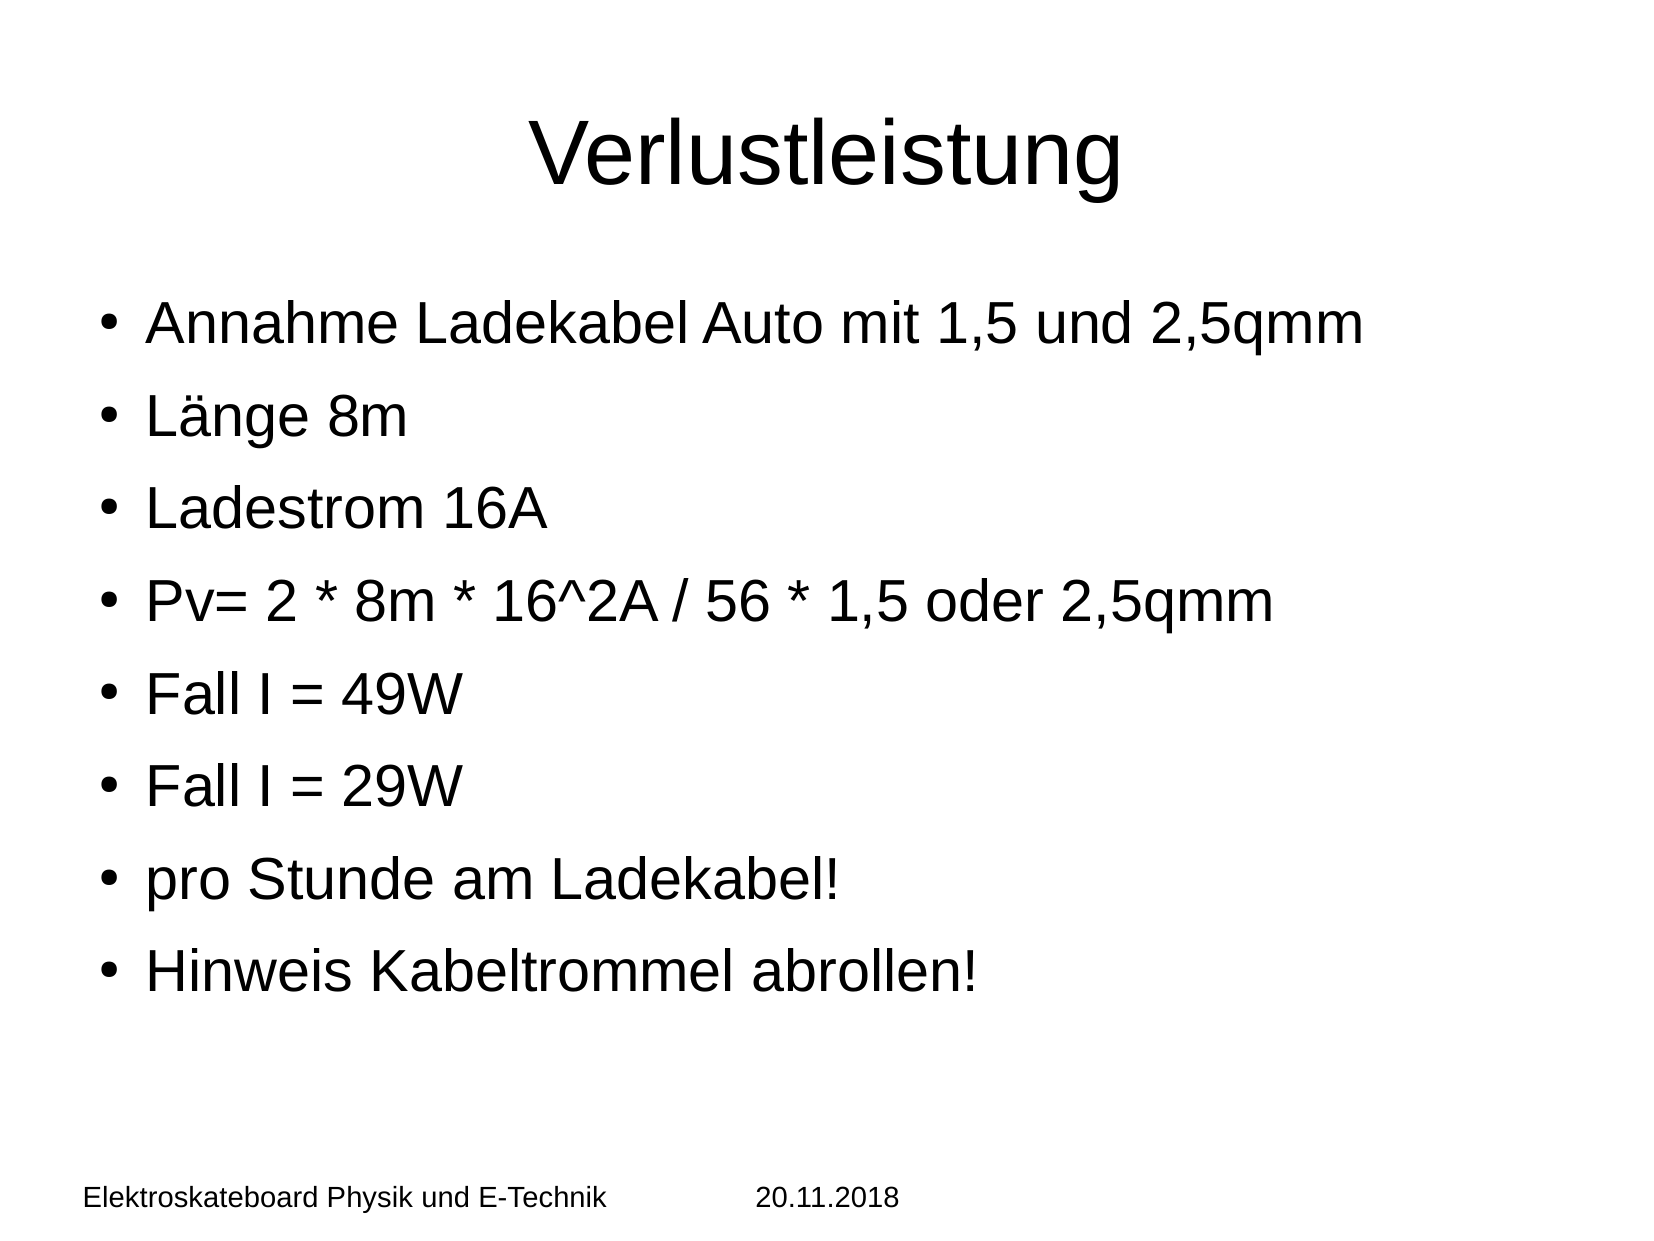

# Verlustleistung
Annahme Ladekabel Auto mit 1,5 und 2,5qmm
Länge 8m
Ladestrom 16A
Pv= 2 * 8m * 16^2A / 56 * 1,5 oder 2,5qmm
Fall I = 49W
Fall I = 29W
pro Stunde am Ladekabel!
Hinweis Kabeltrommel abrollen!